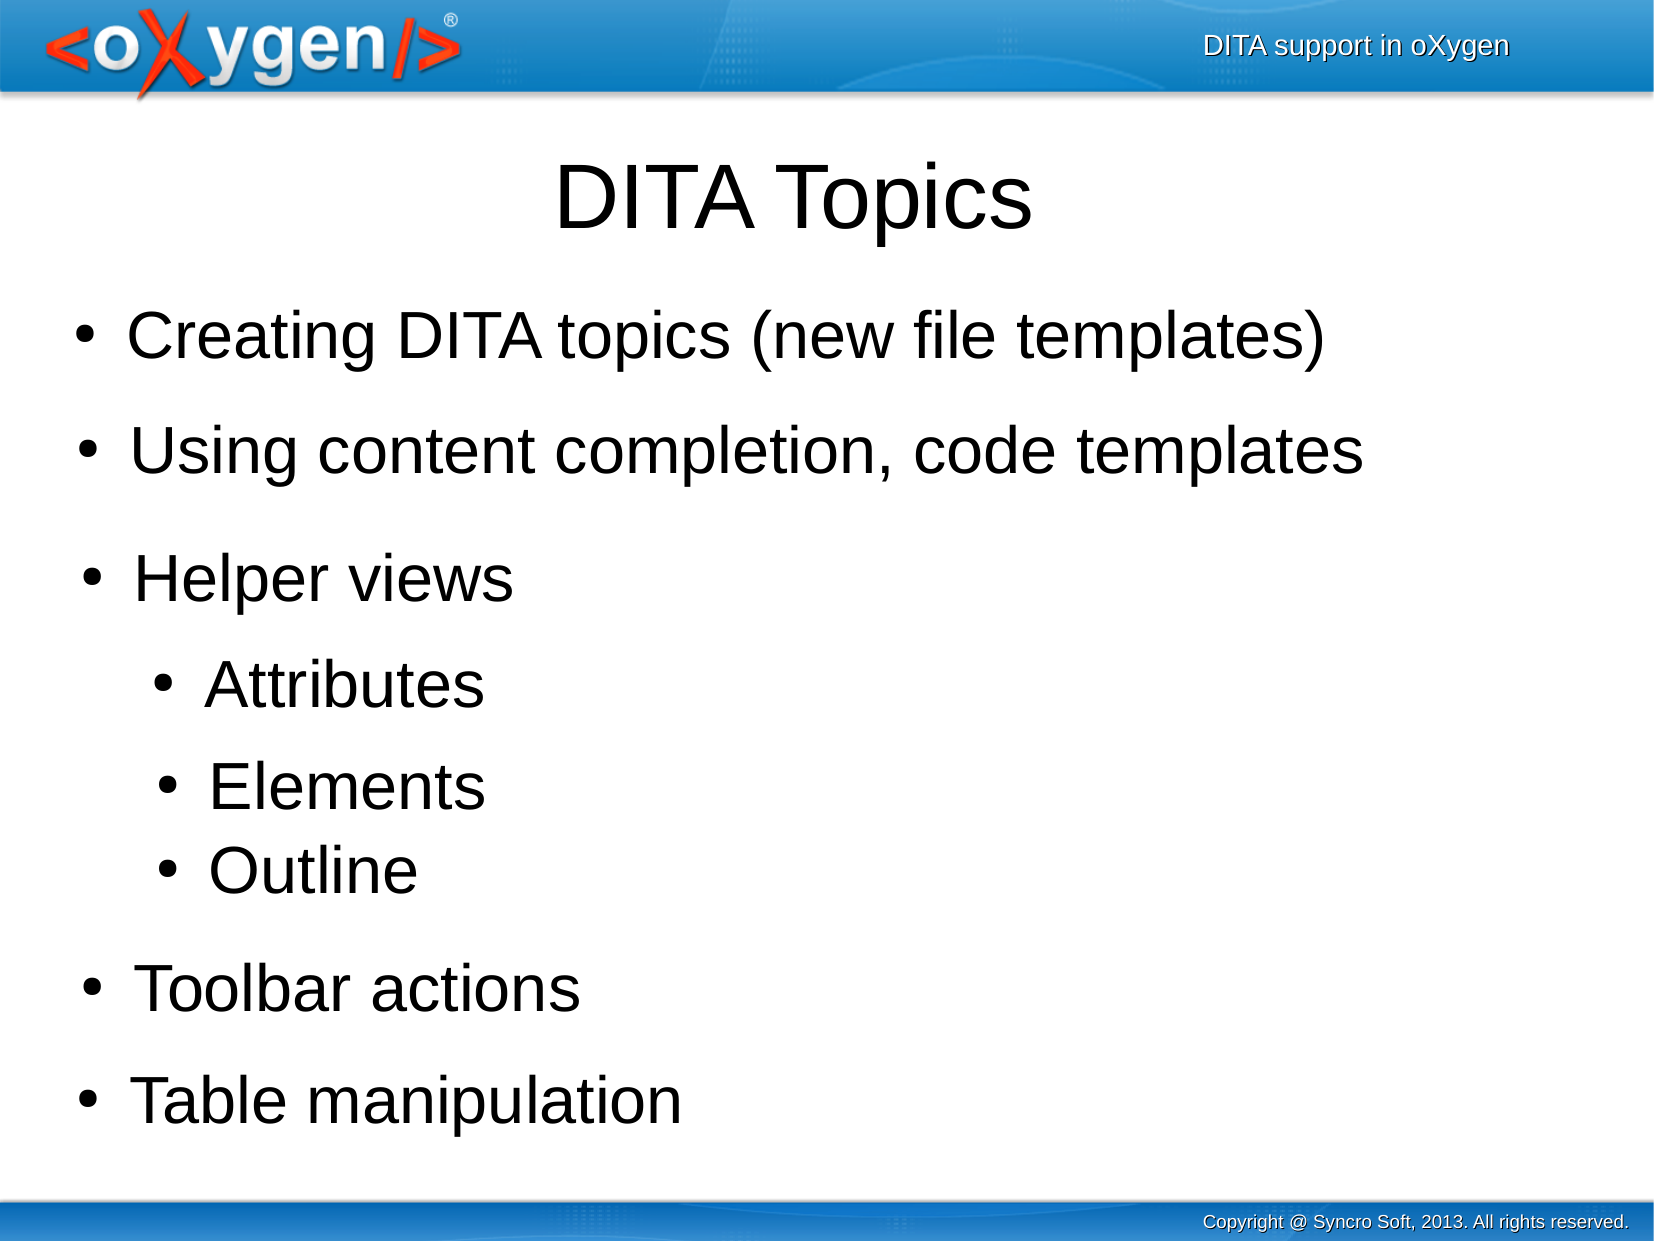

# DITA Topics
Creating DITA topics (new file templates)
Using content completion, code templates
Helper views
Attributes
Elements
Outline
Toolbar actions
Table manipulation